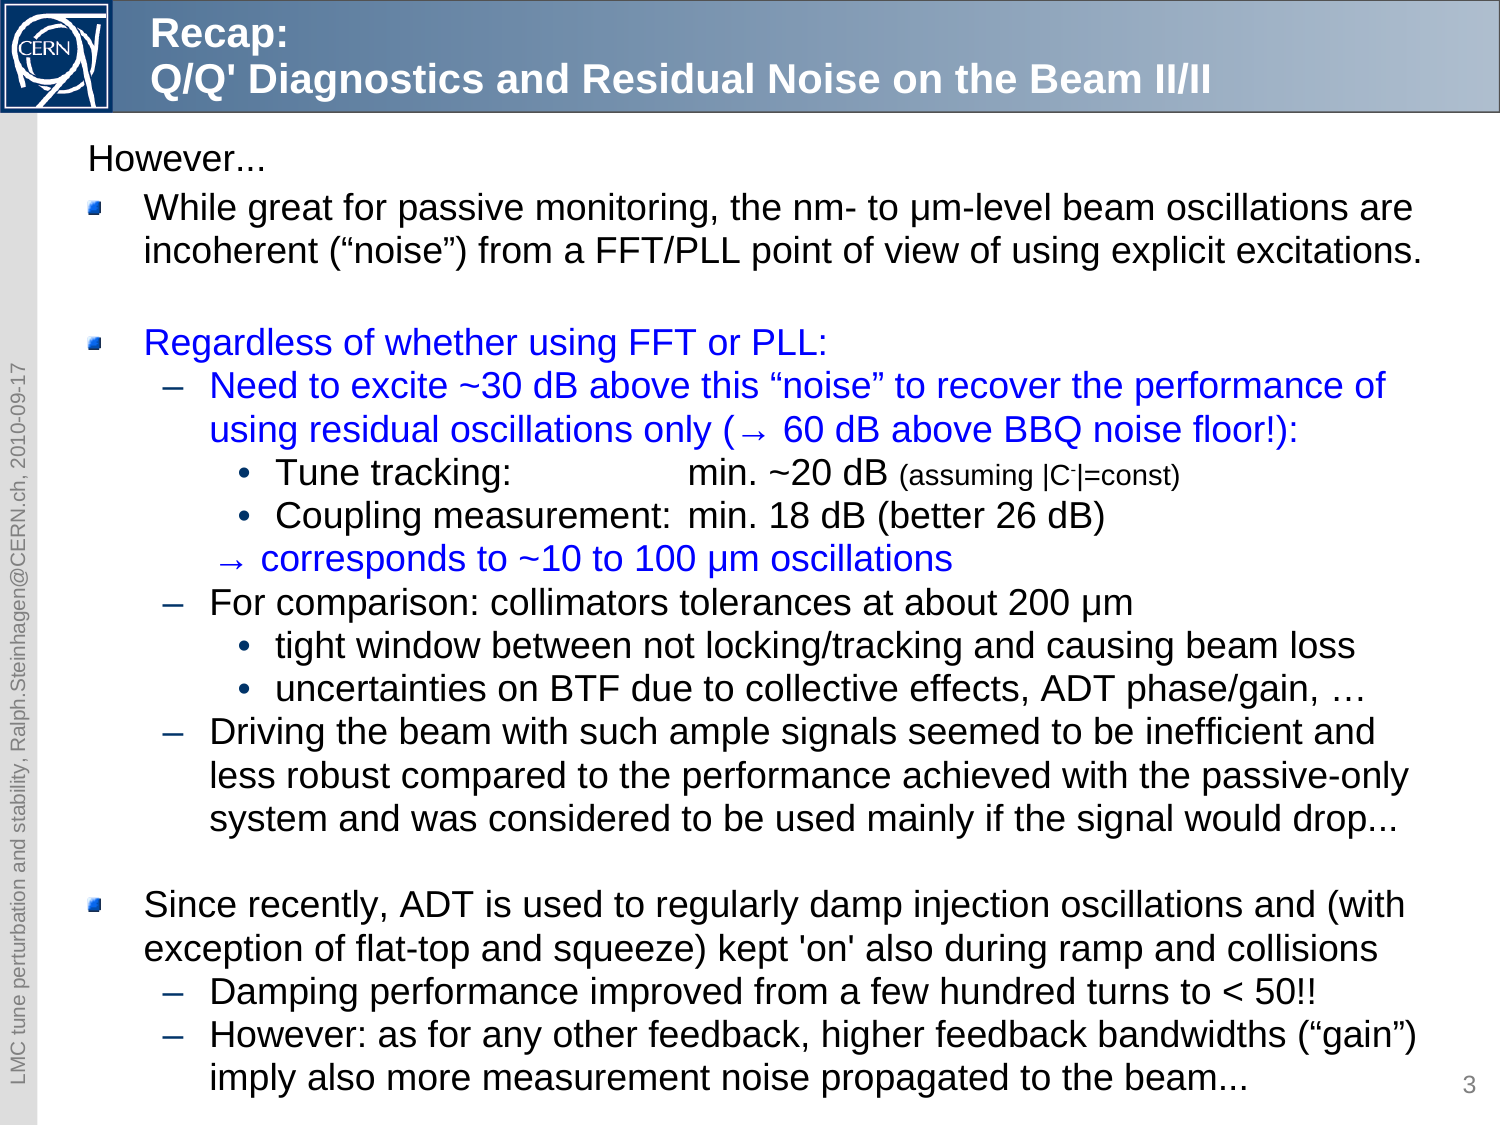

# Recap: Q/Q' Diagnostics and Residual Noise on the Beam II/II
However...
While great for passive monitoring, the nm- to μm-level beam oscillations are incoherent (“noise”) from a FFT/PLL point of view of using explicit excitations.
Regardless of whether using FFT or PLL:
Need to excite ~30 dB above this “noise” to recover the performance of using residual oscillations only (→ 60 dB above BBQ noise floor!):
Tune tracking:		min. ~20 dB (assuming |C-|=const)
Coupling measurement: 	min. 18 dB (better 26 dB)
 	 → corresponds to ~10 to 100 μm oscillations
For comparison: collimators tolerances at about 200 μm
tight window between not locking/tracking and causing beam loss
uncertainties on BTF due to collective effects, ADT phase/gain, …
Driving the beam with such ample signals seemed to be inefficient and less robust compared to the performance achieved with the passive-only system and was considered to be used mainly if the signal would drop...
Since recently, ADT is used to regularly damp injection oscillations and (with exception of flat-top and squeeze) kept 'on' also during ramp and collisions
Damping performance improved from a few hundred turns to < 50!!
However: as for any other feedback, higher feedback bandwidths (“gain”) imply also more measurement noise propagated to the beam...